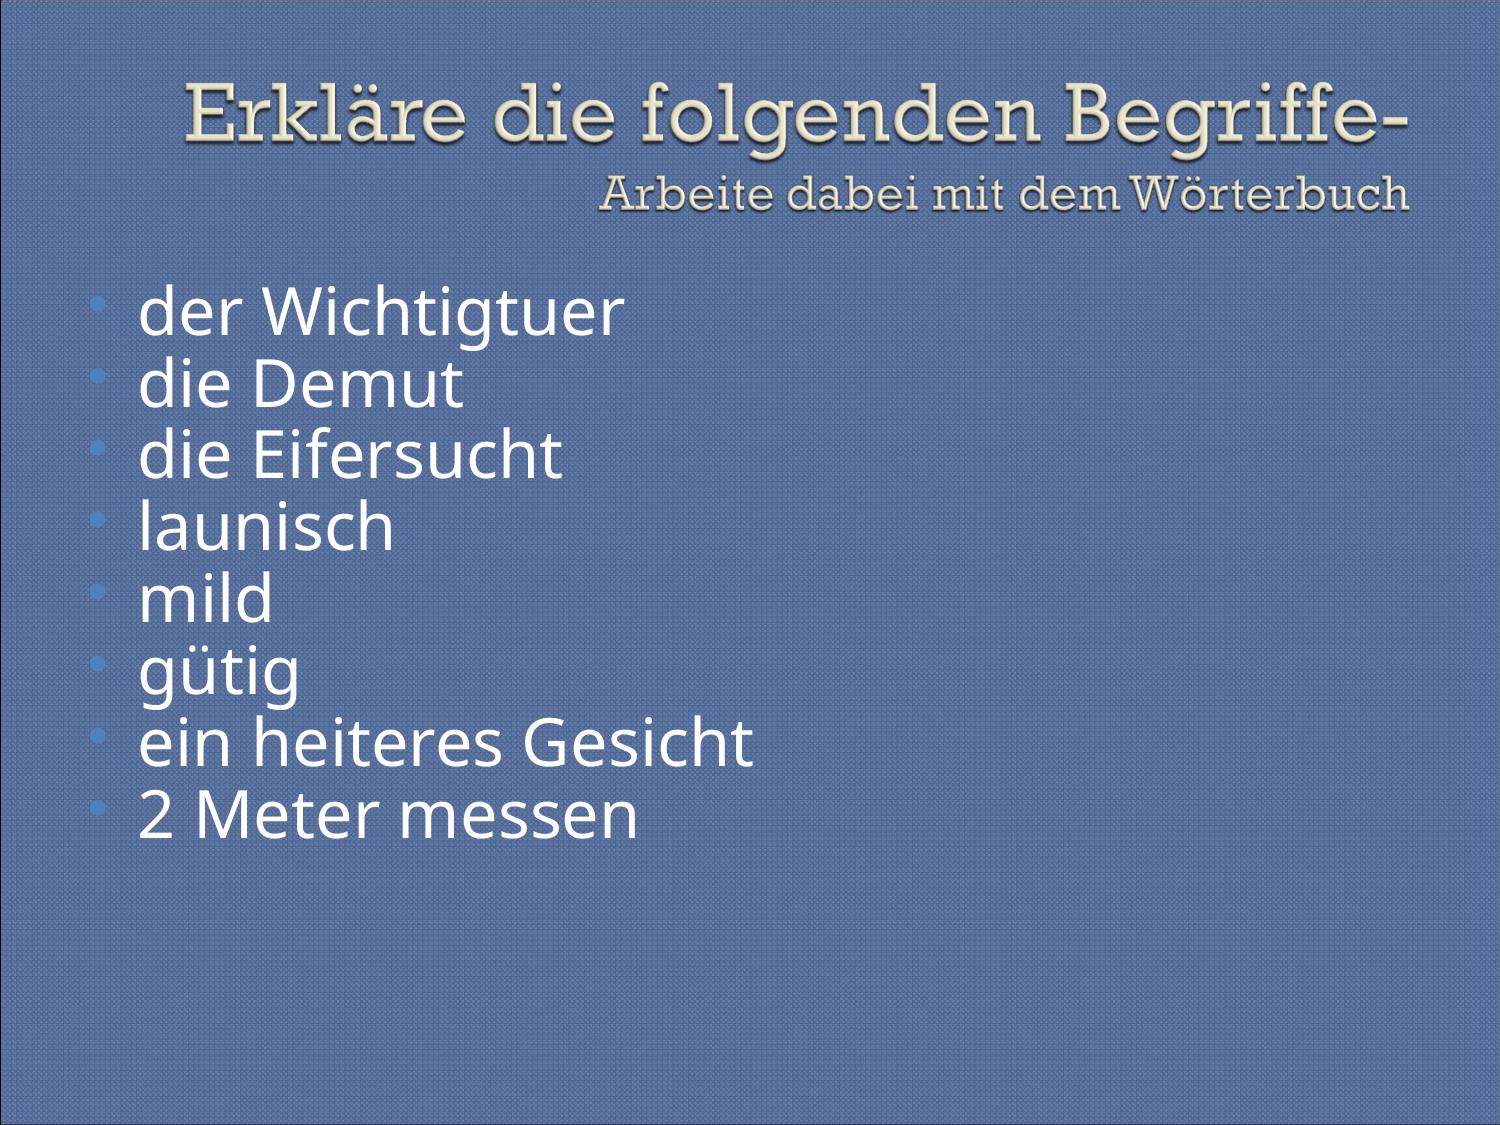

# der Wichtigtuer
die Demut
die Eifersucht
launisch
mild
gütig
ein heiteres Gesicht
2 Meter messen